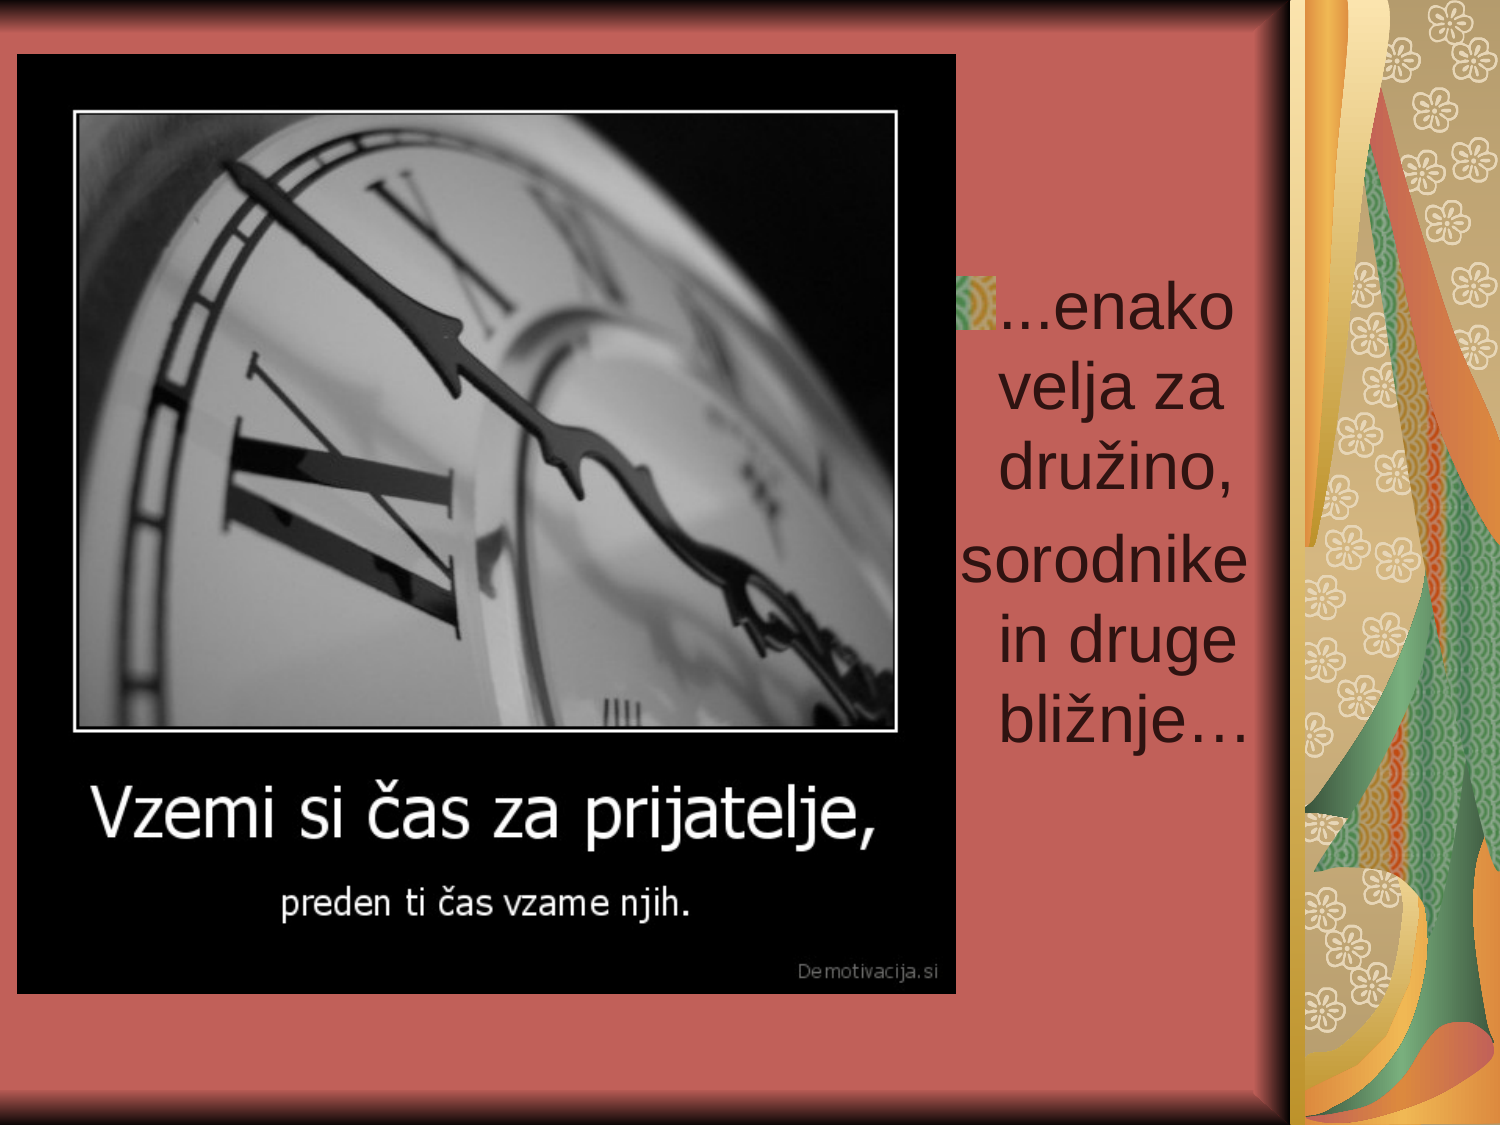

# ...enako velja za družino,
 sorodnike in druge bližnje…